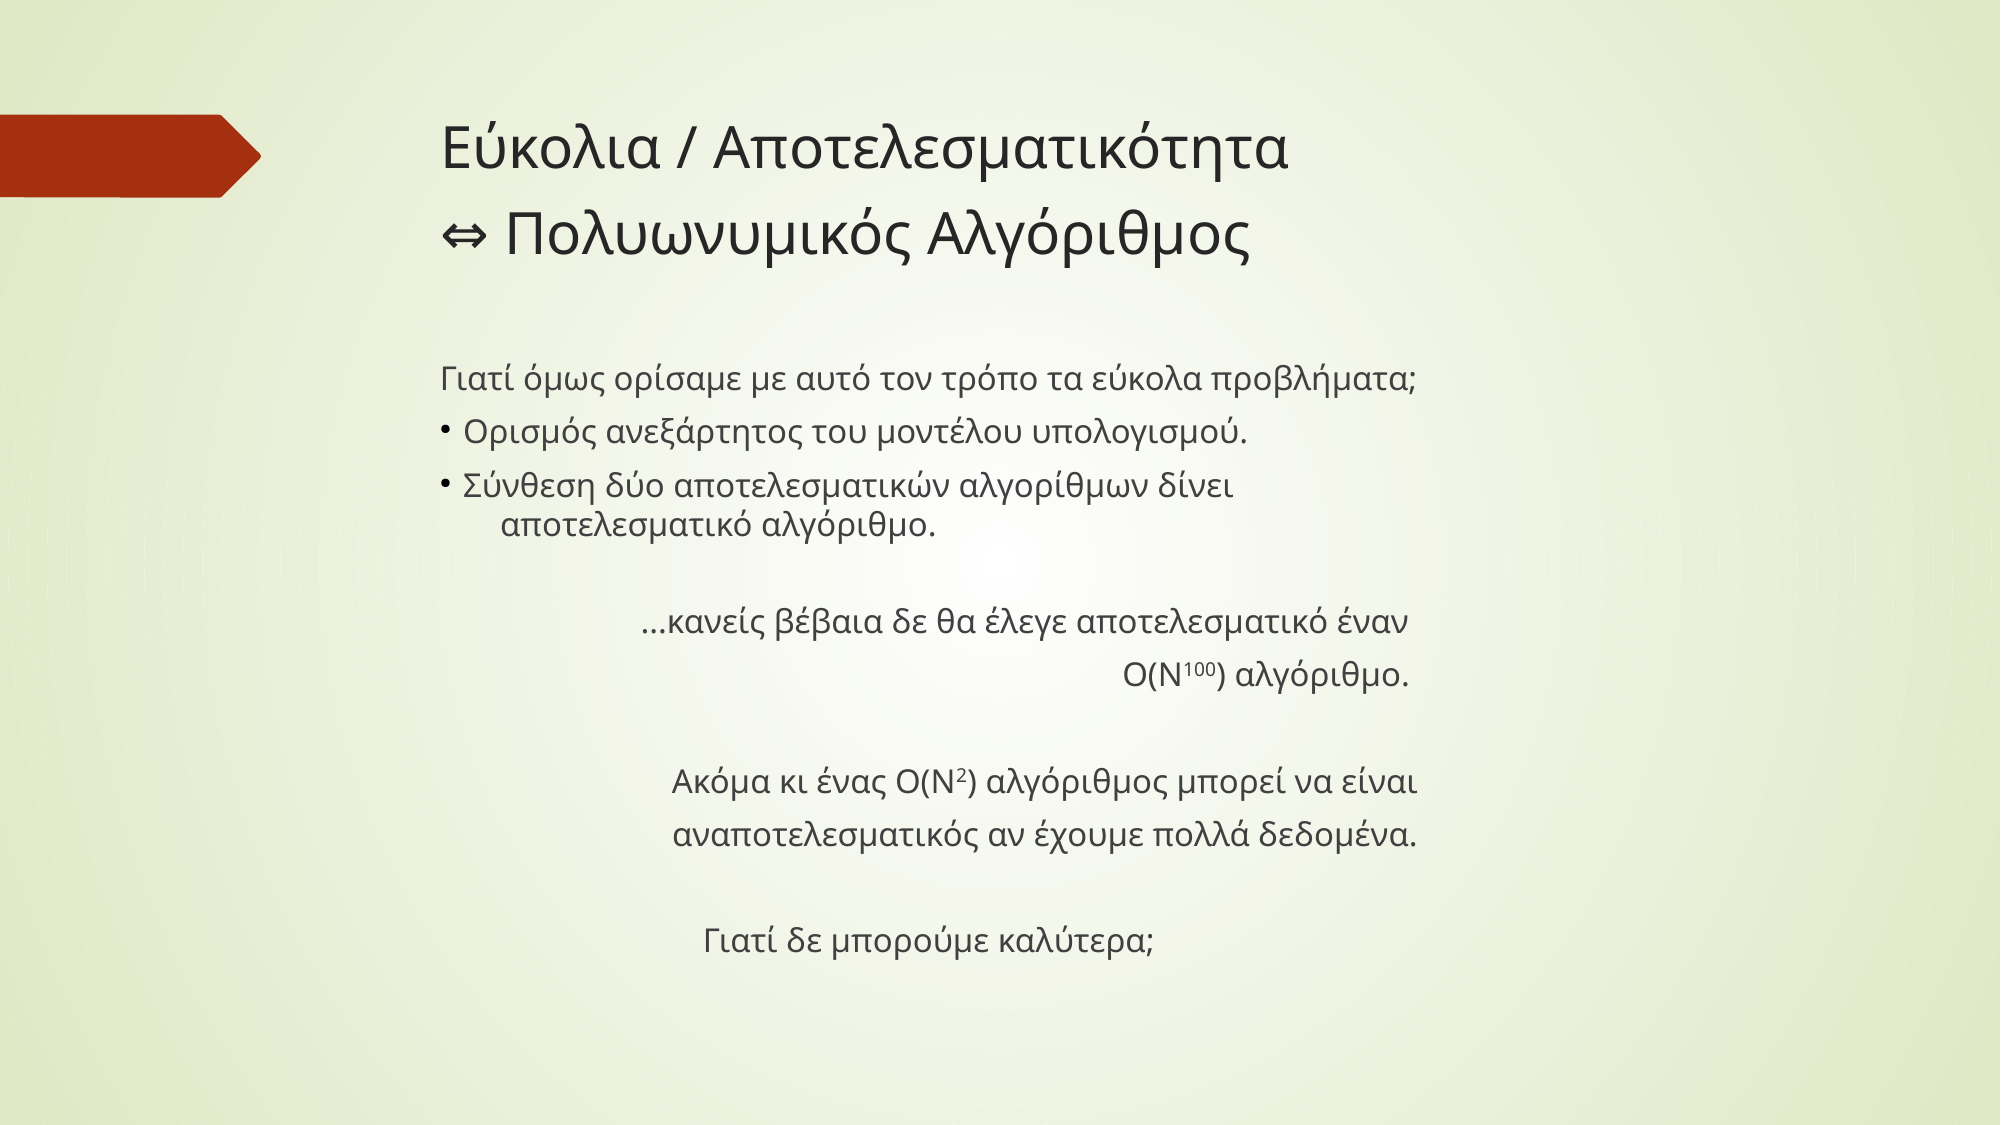

# Εύκολια / Αποτελεσματικότητα ⇔ Πολυωνυμικός Αλγόριθμος
Γιατί όμως ορίσαμε με αυτό τον τρόπο τα εύκολα προβλήματα;
Ορισμός ανεξάρτητος του μοντέλου υπολογισμού.
Σύνθεση δύο αποτελεσματικών αλγορίθμων δίνει
αποτελεσματικό αλγόριθμο.
...κανείς βέβαια δε θα έλεγε αποτελεσματικό έναν
Ο(N100) αλγόριθμο.
Ακόμα κι ένας O(N2) αλγόριθμος μπορεί να είναι
αναποτελεσματικός αν έχουμε πολλά δεδομένα.
Γιατί δε μπορούμε καλύτερα;